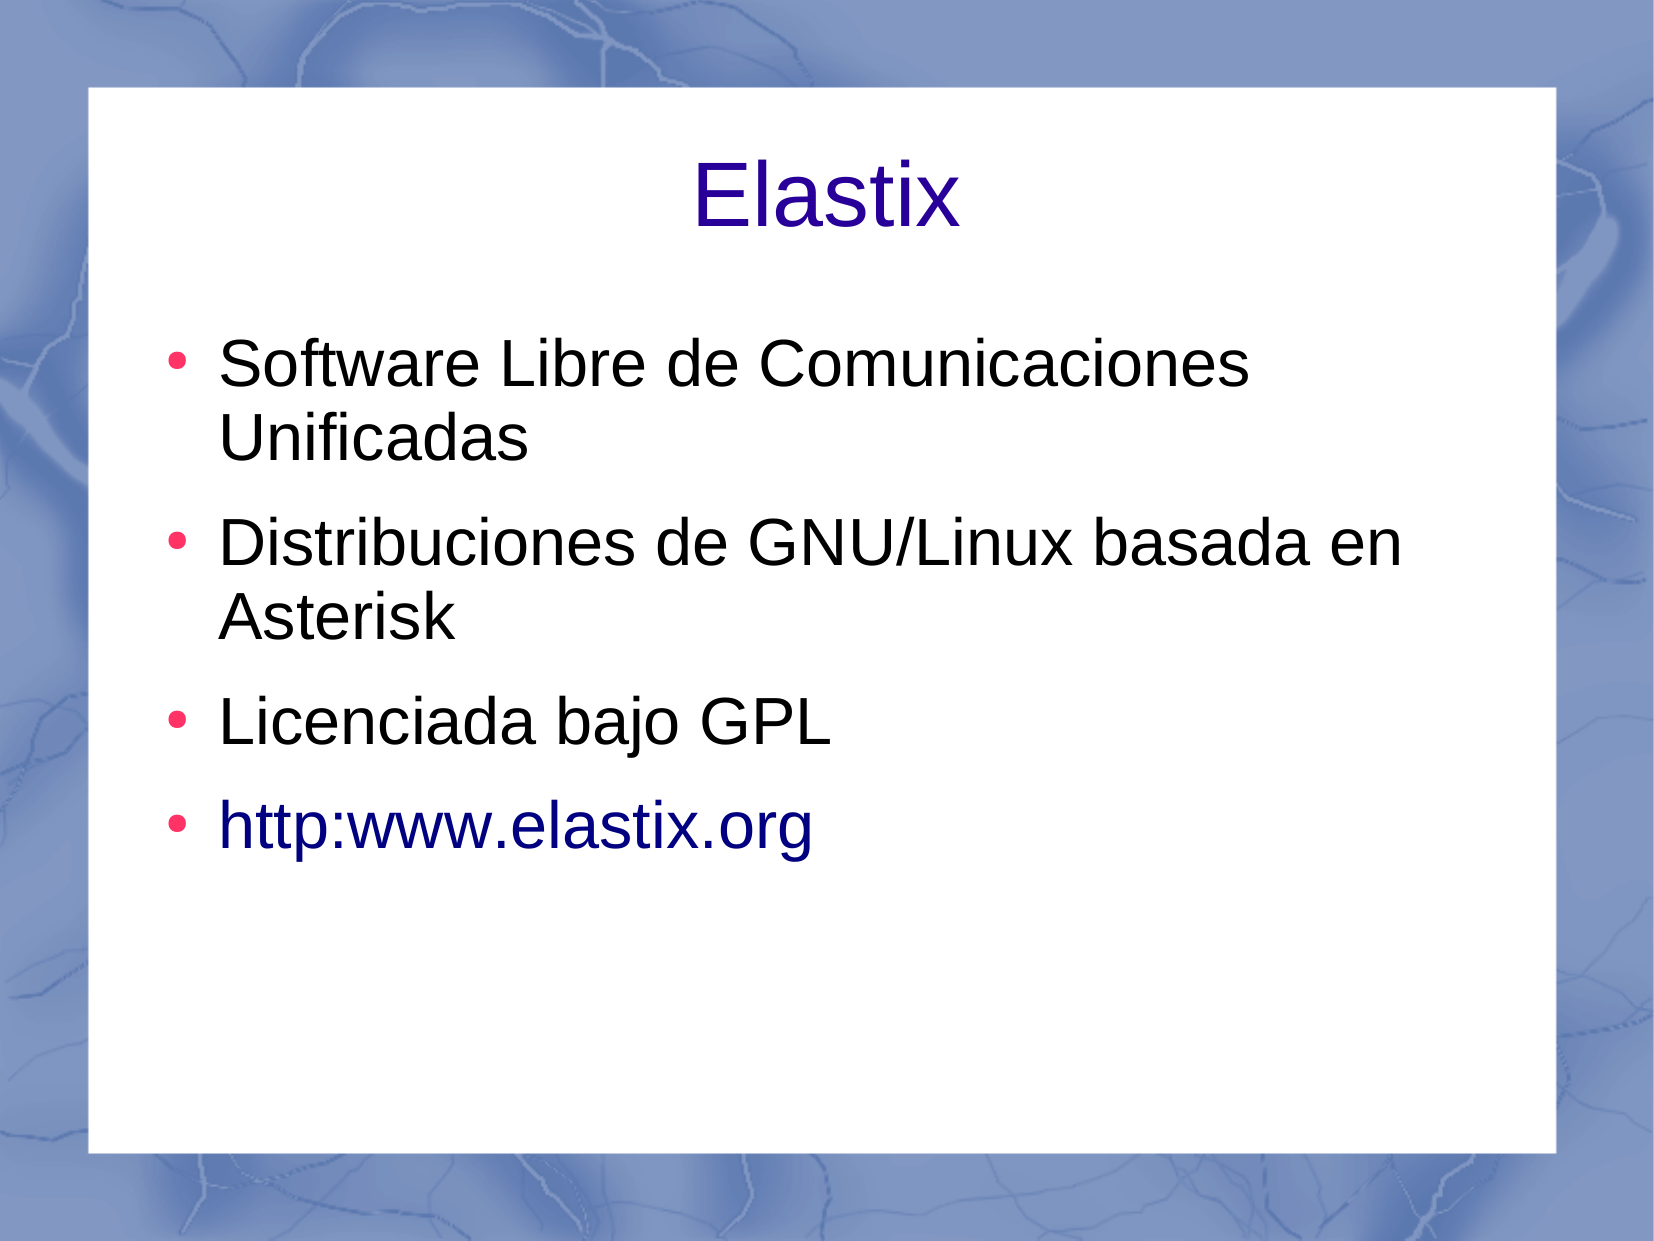

# Elastix
Software Libre de Comunicaciones Unificadas
Distribuciones de GNU/Linux basada en Asterisk
Licenciada bajo GPL
http:www.elastix.org